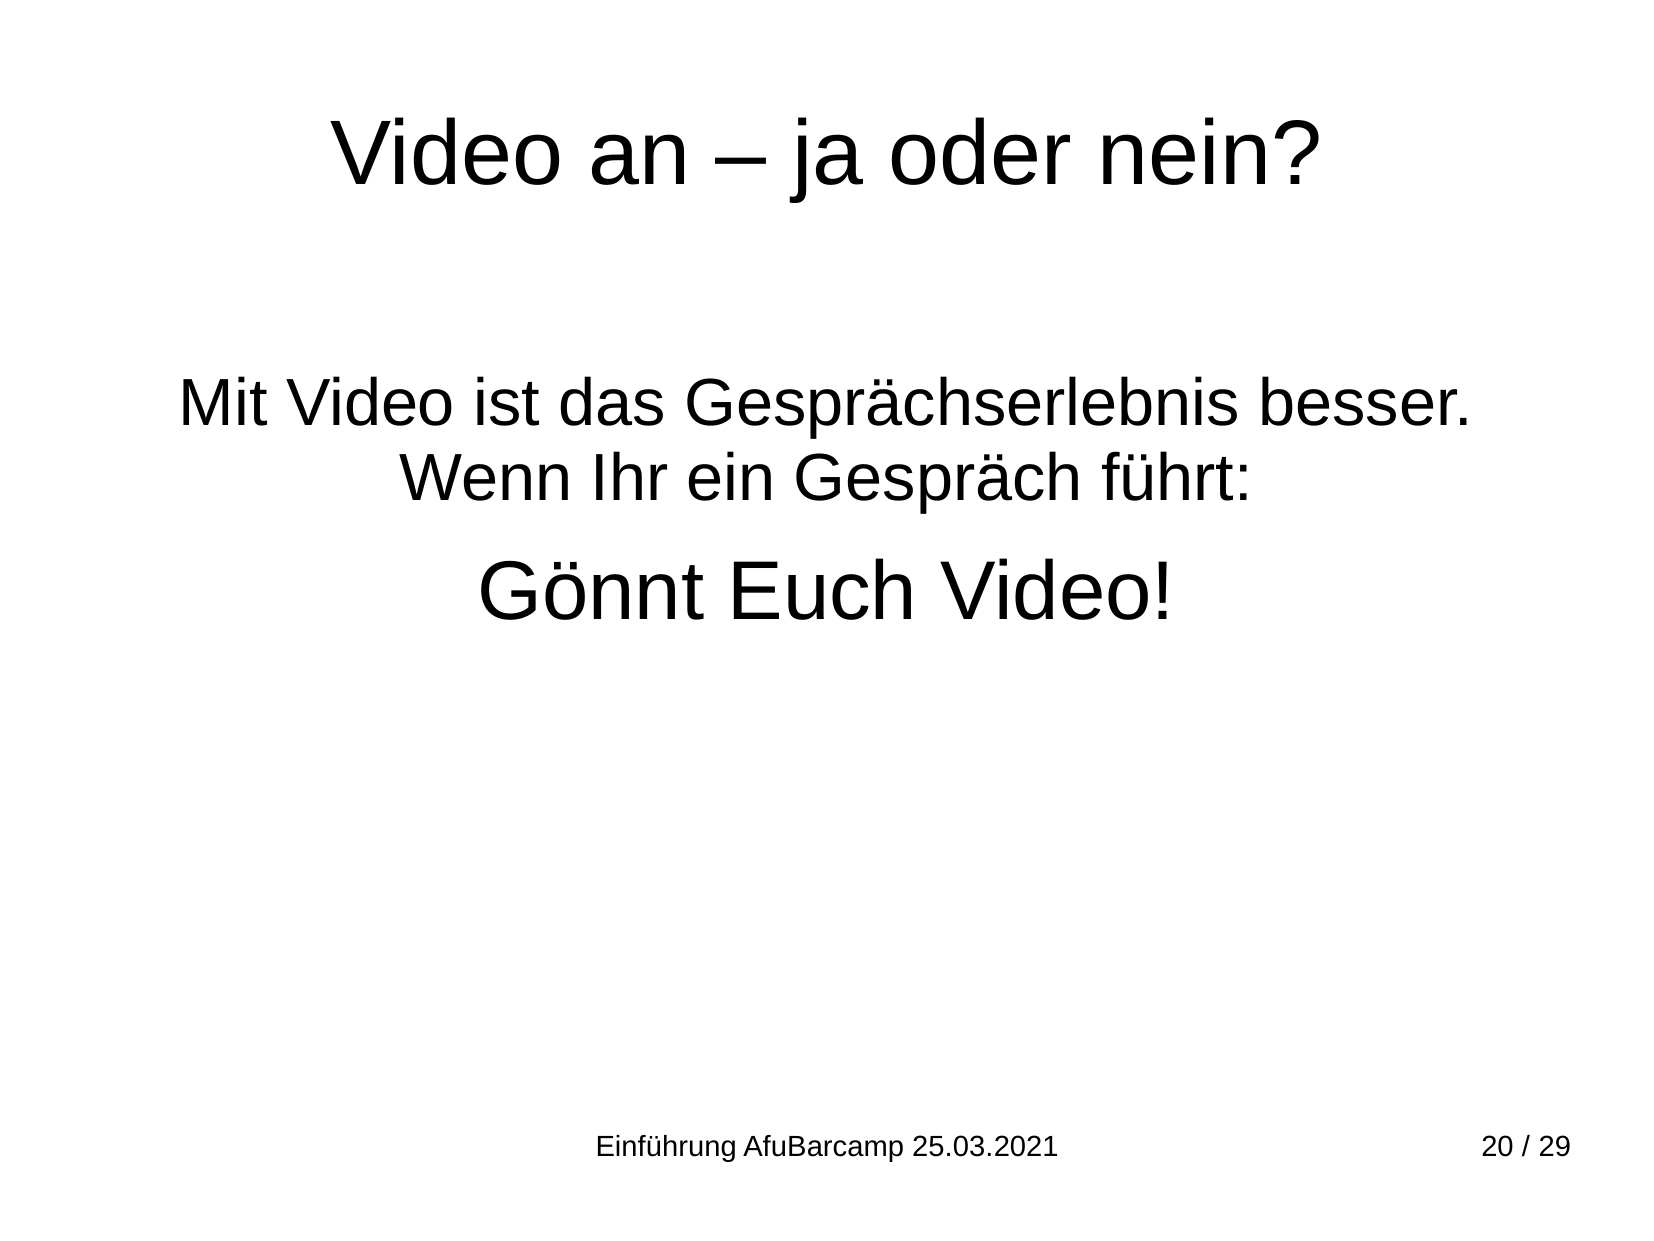

# Video an – ja oder nein?
Mit Video ist das Gesprächserlebnis besser.
Wenn Ihr ein Gespräch führt:
Gönnt Euch Video!